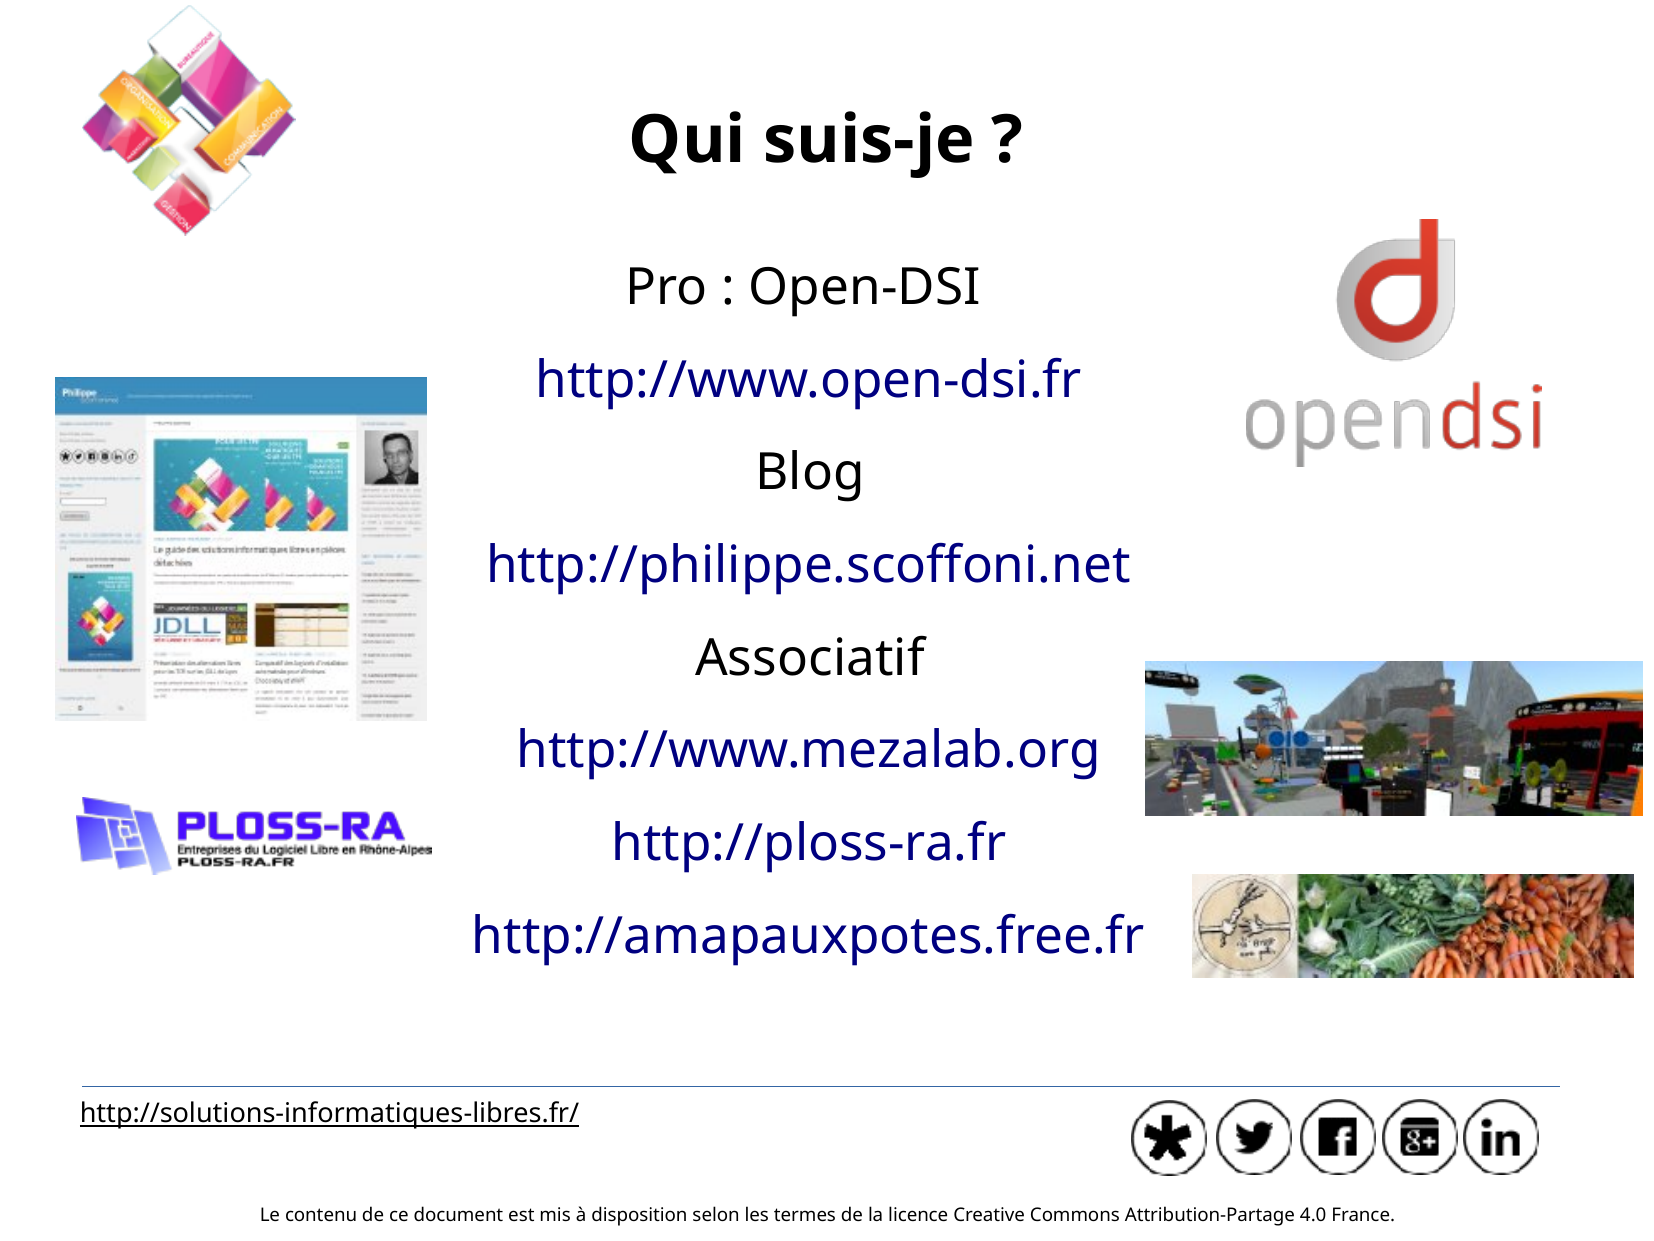

# Qui suis-je ?
Pro : Open-DSI
http://www.open-dsi.fr
Blog
http://philippe.scoffoni.net
Associatif
http://www.mezalab.org
http://ploss-ra.fr
http://amapauxpotes.free.fr